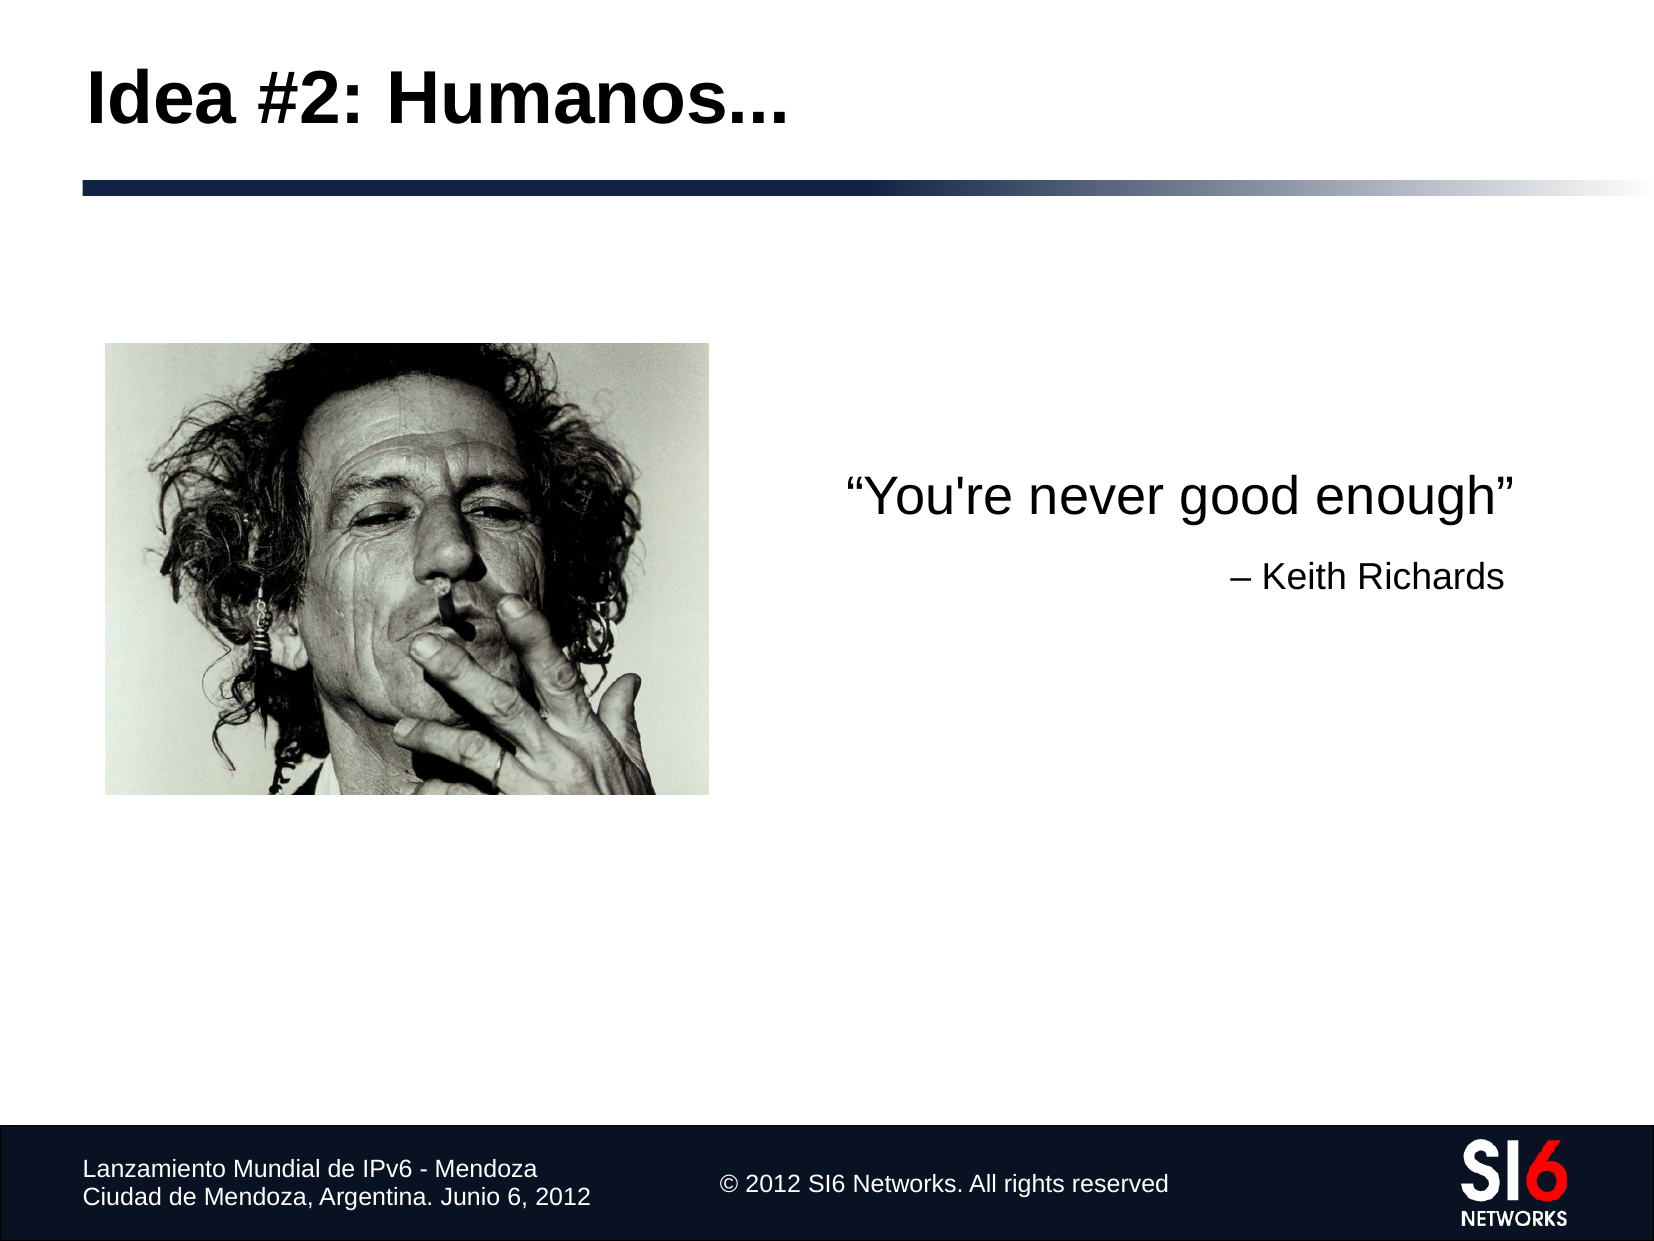

# Idea #2: Humanos...
“You're never good enough”
– Keith Richards